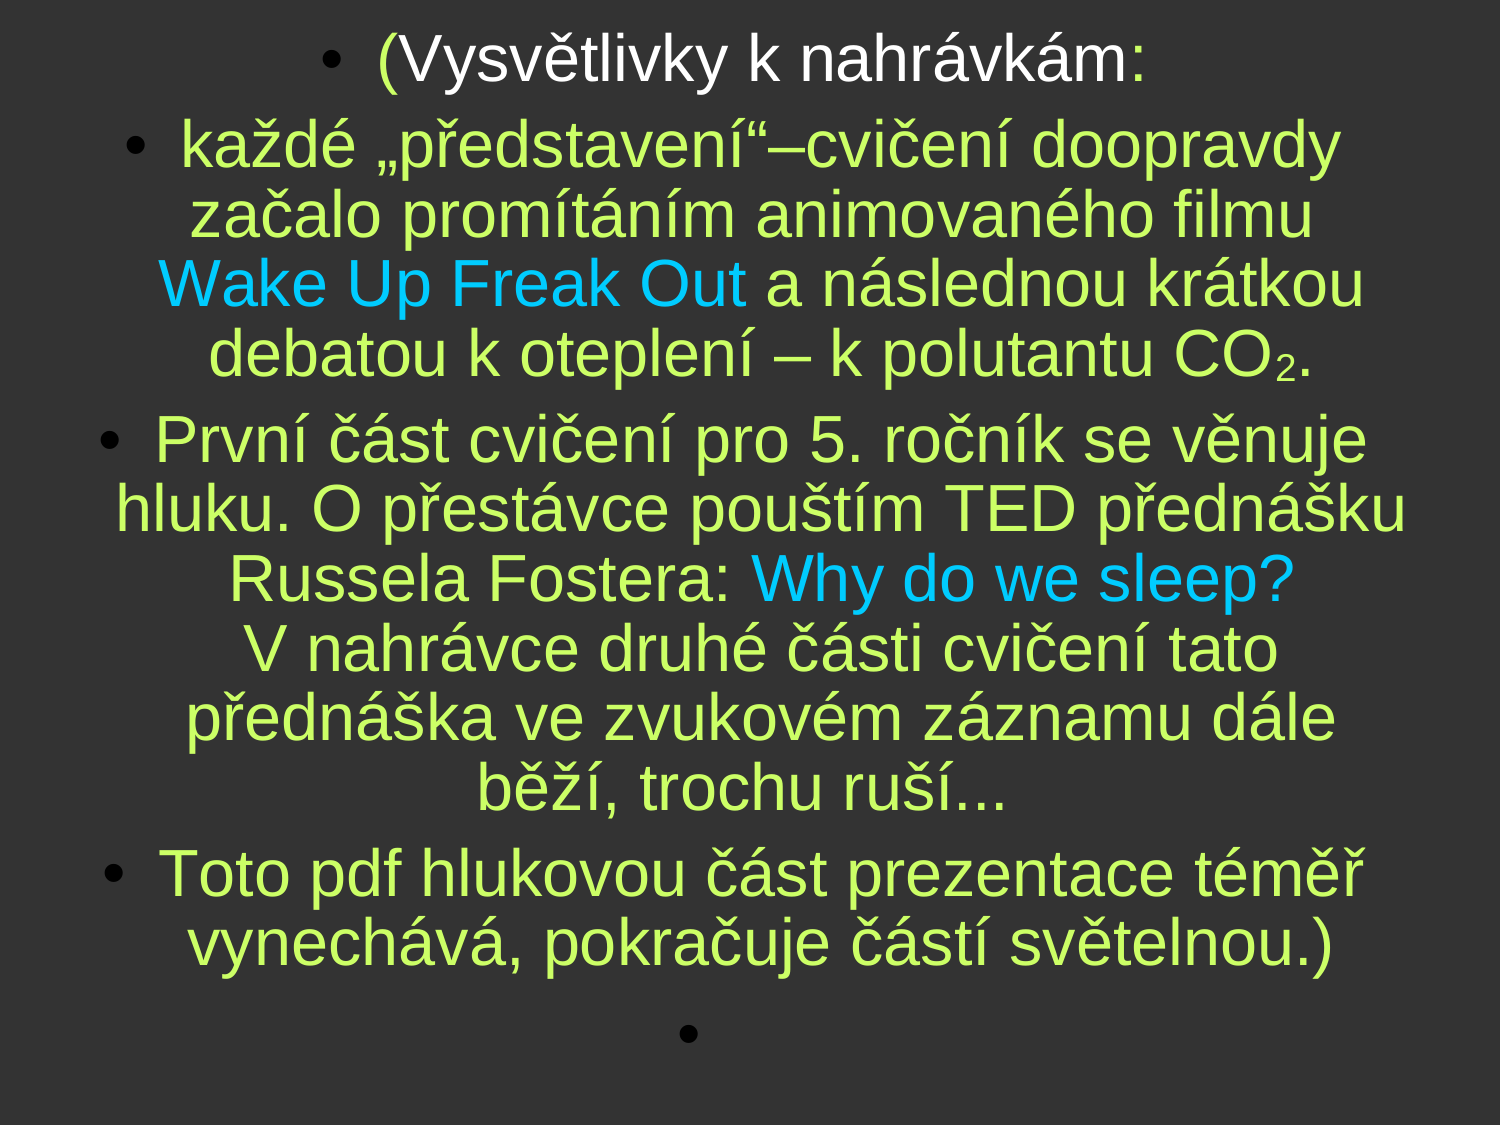

#
(Vysvětlivky k nahrávkám:
každé „představení“–cvičení doopravdy začalo promítáním animovaného filmu Wake Up Freak Out a následnou krátkou debatou k oteplení – k polutantu CO2.
První část cvičení pro 5. ročník se věnuje hluku. O přestávce pouštím TED přednášku Russela Fostera: Why do we sleep? V nahrávce druhé části cvičení tato přednáška ve zvukovém záznamu dále běží, trochu ruší...
Toto pdf hlukovou část prezentace téměř vynechává, pokračuje částí světelnou.)